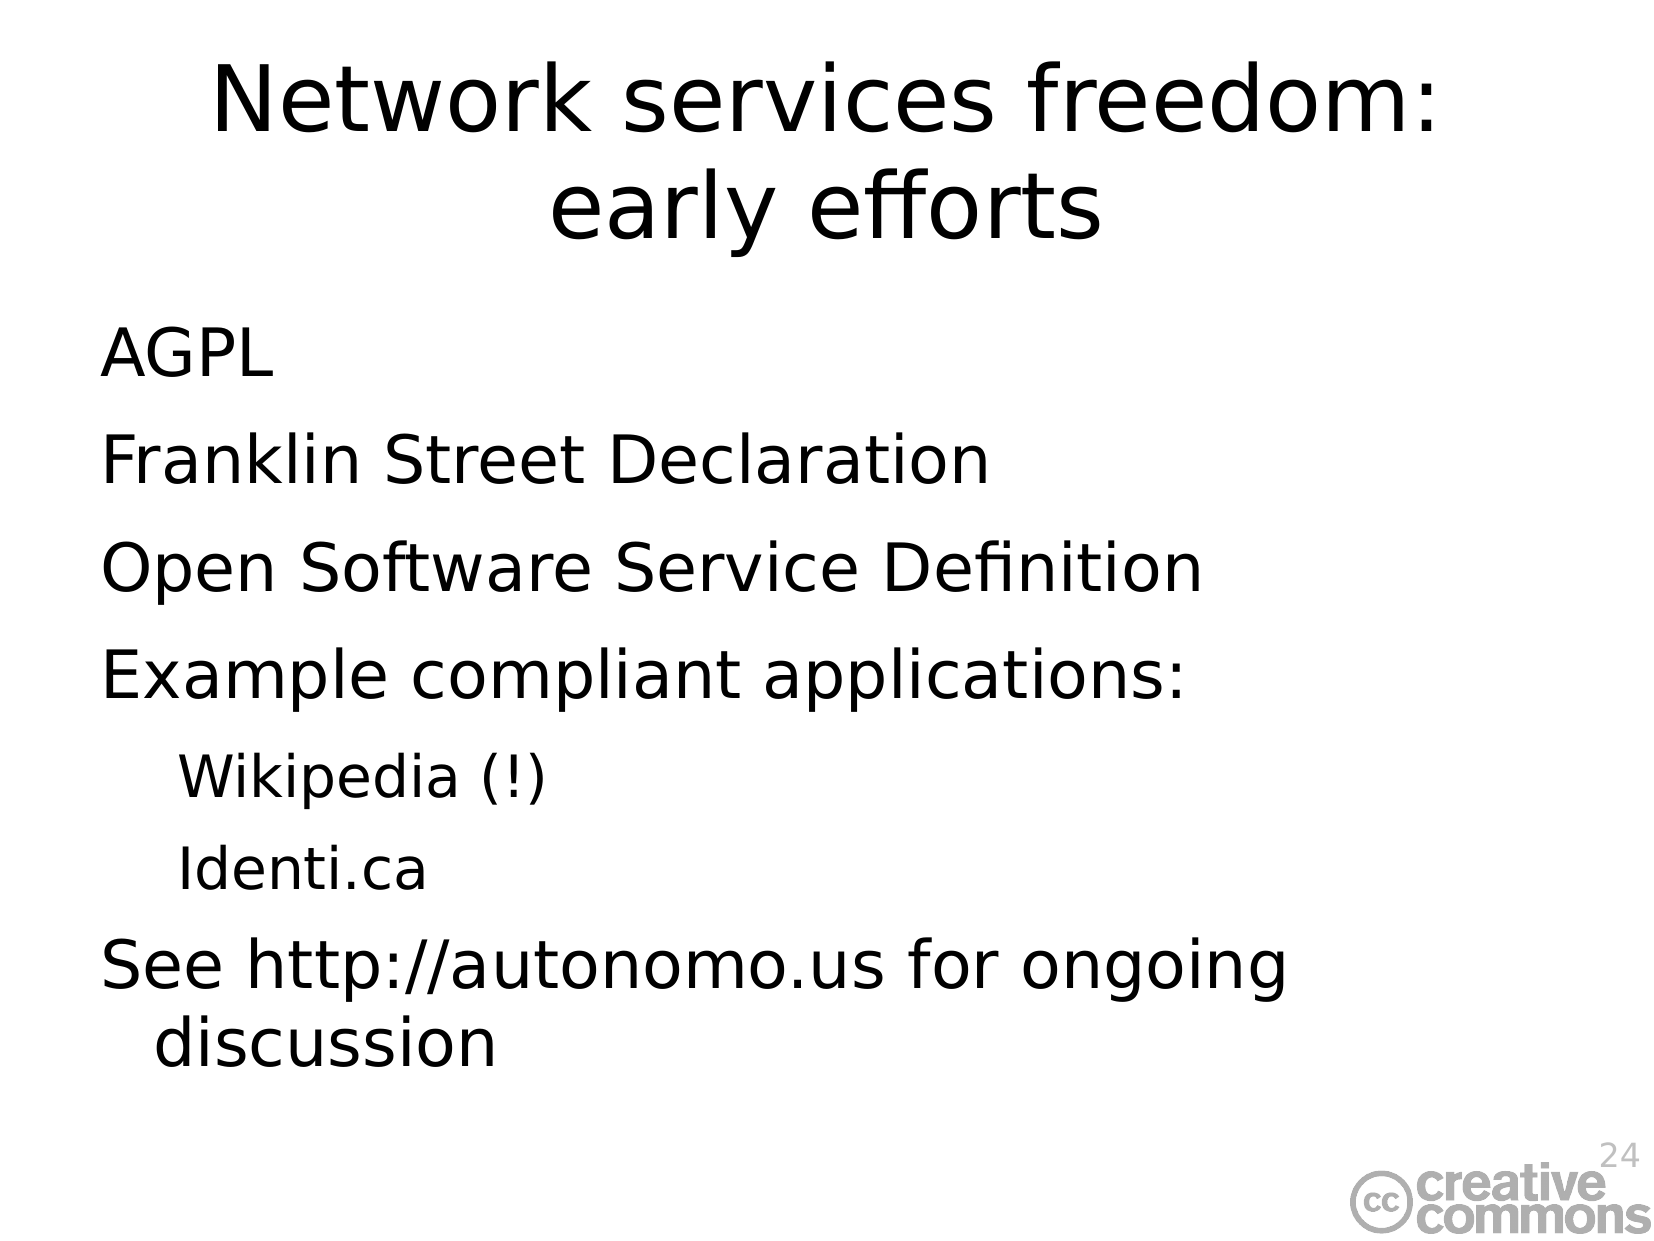

# Network services freedom: early efforts
AGPL
Franklin Street Declaration
Open Software Service Definition
Example compliant applications:
Wikipedia (!)
Identi.ca
See http://autonomo.us for ongoing discussion